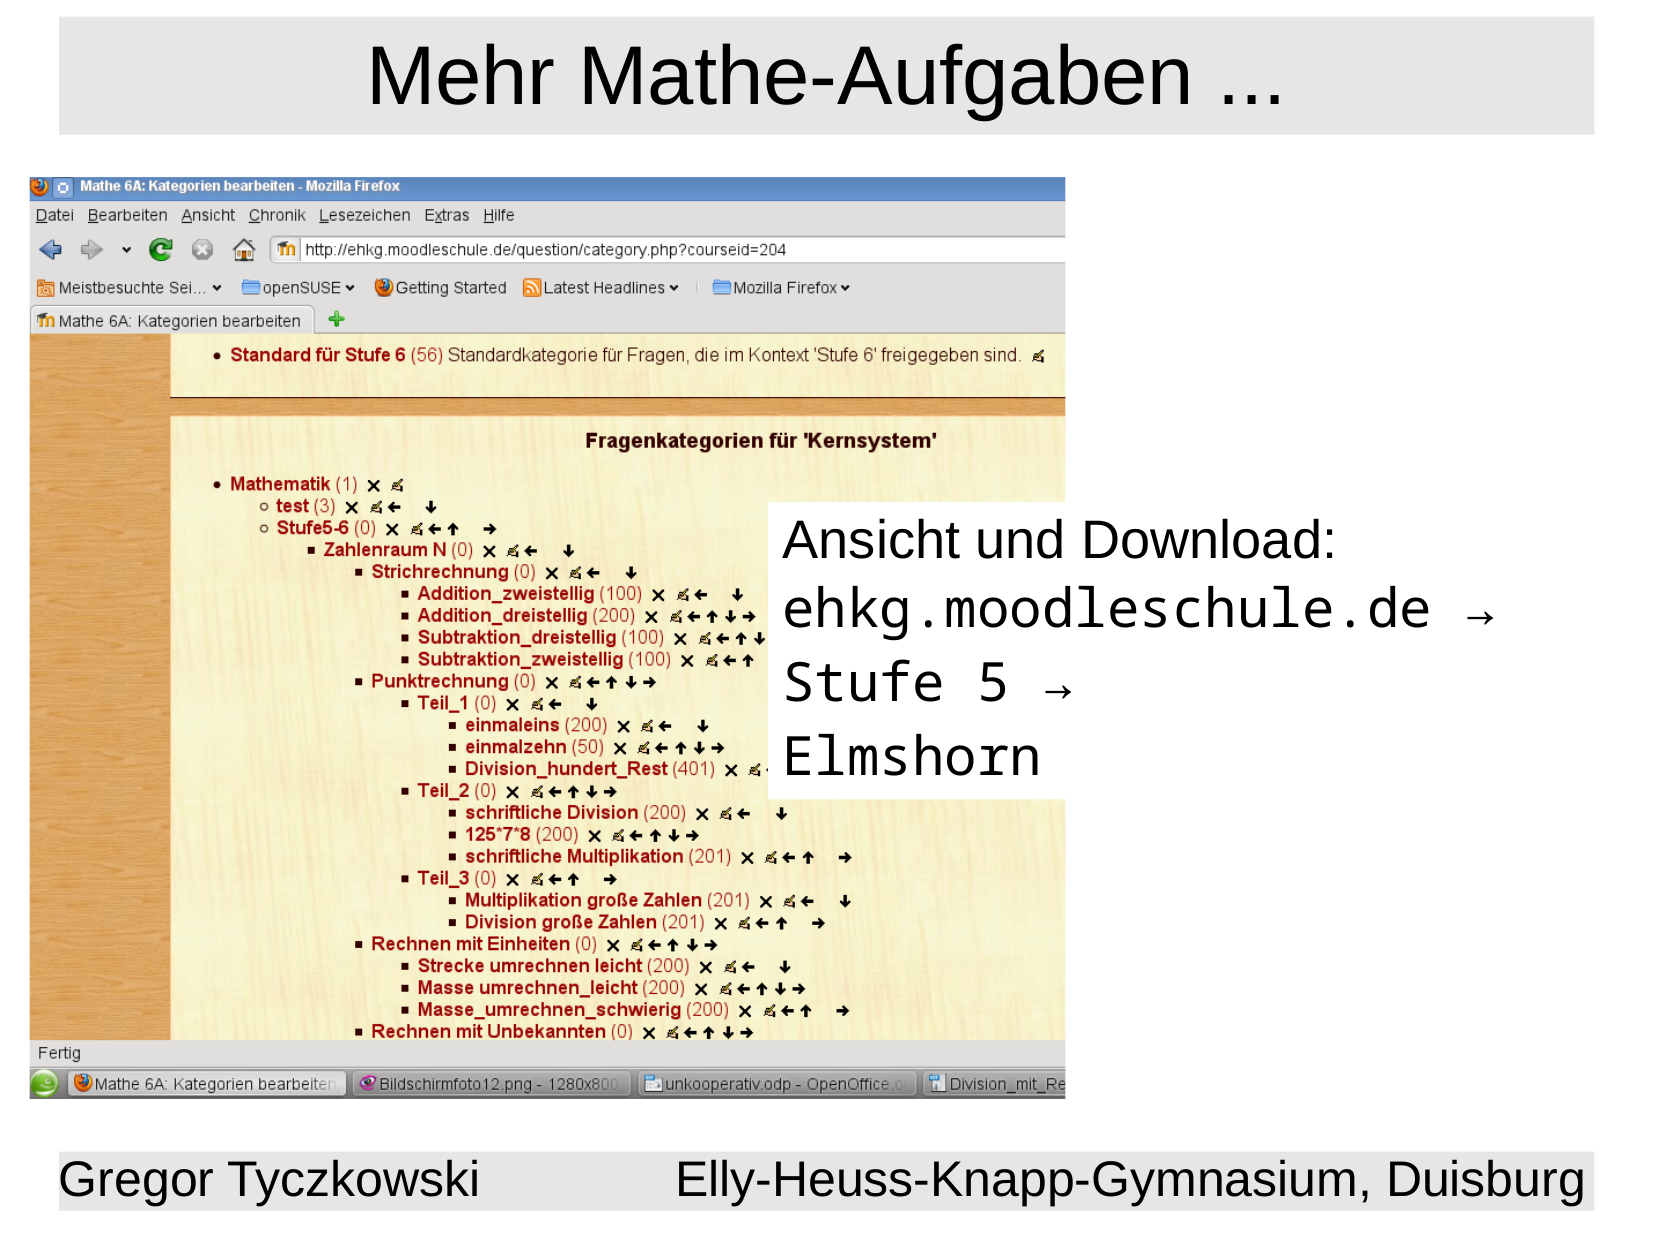

Mehr Mathe-Aufgaben ...
Ansicht und Download:
ehkg.moodleschule.de →
Stufe 5 →
Elmshorn
# Gregor Tyczkowski Elly-Heuss-Knapp-Gymnasium, Duisburg